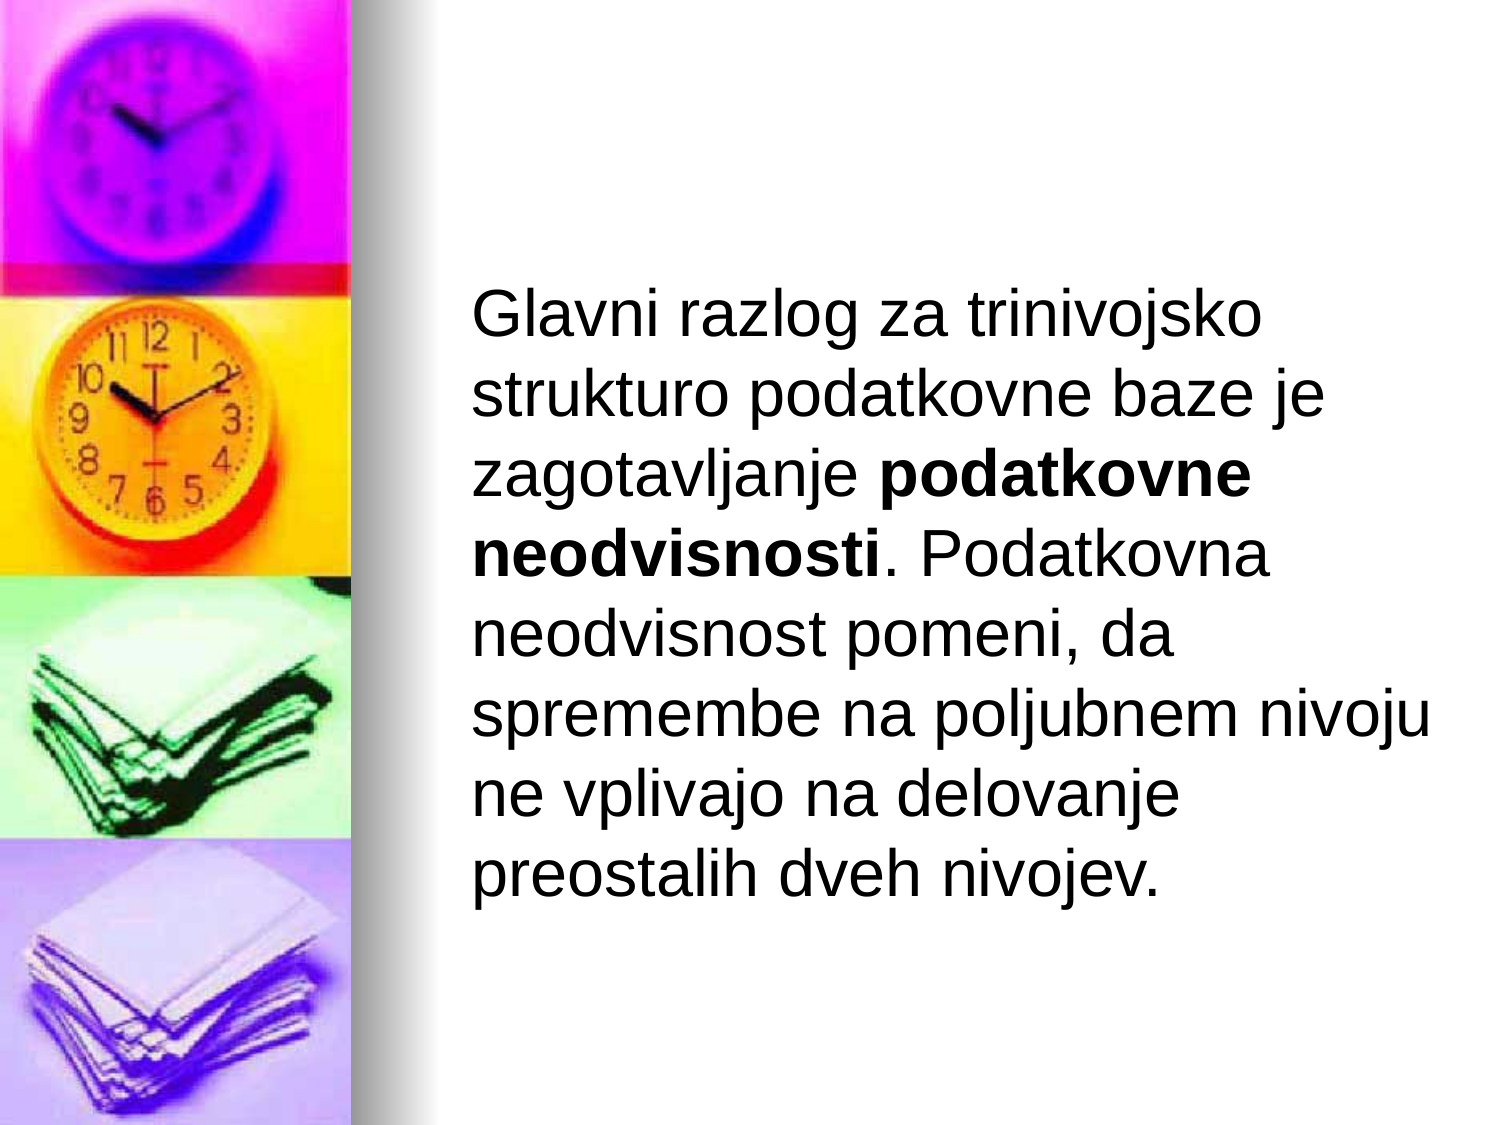

#
	Glavni razlog za trinivojsko strukturo podatkovne baze je zagotavljanje podatkovne neodvisnosti. Podatkovna neodvisnost pomeni, da spremembe na poljubnem nivoju ne vplivajo na delovanje preostalih dveh nivojev.